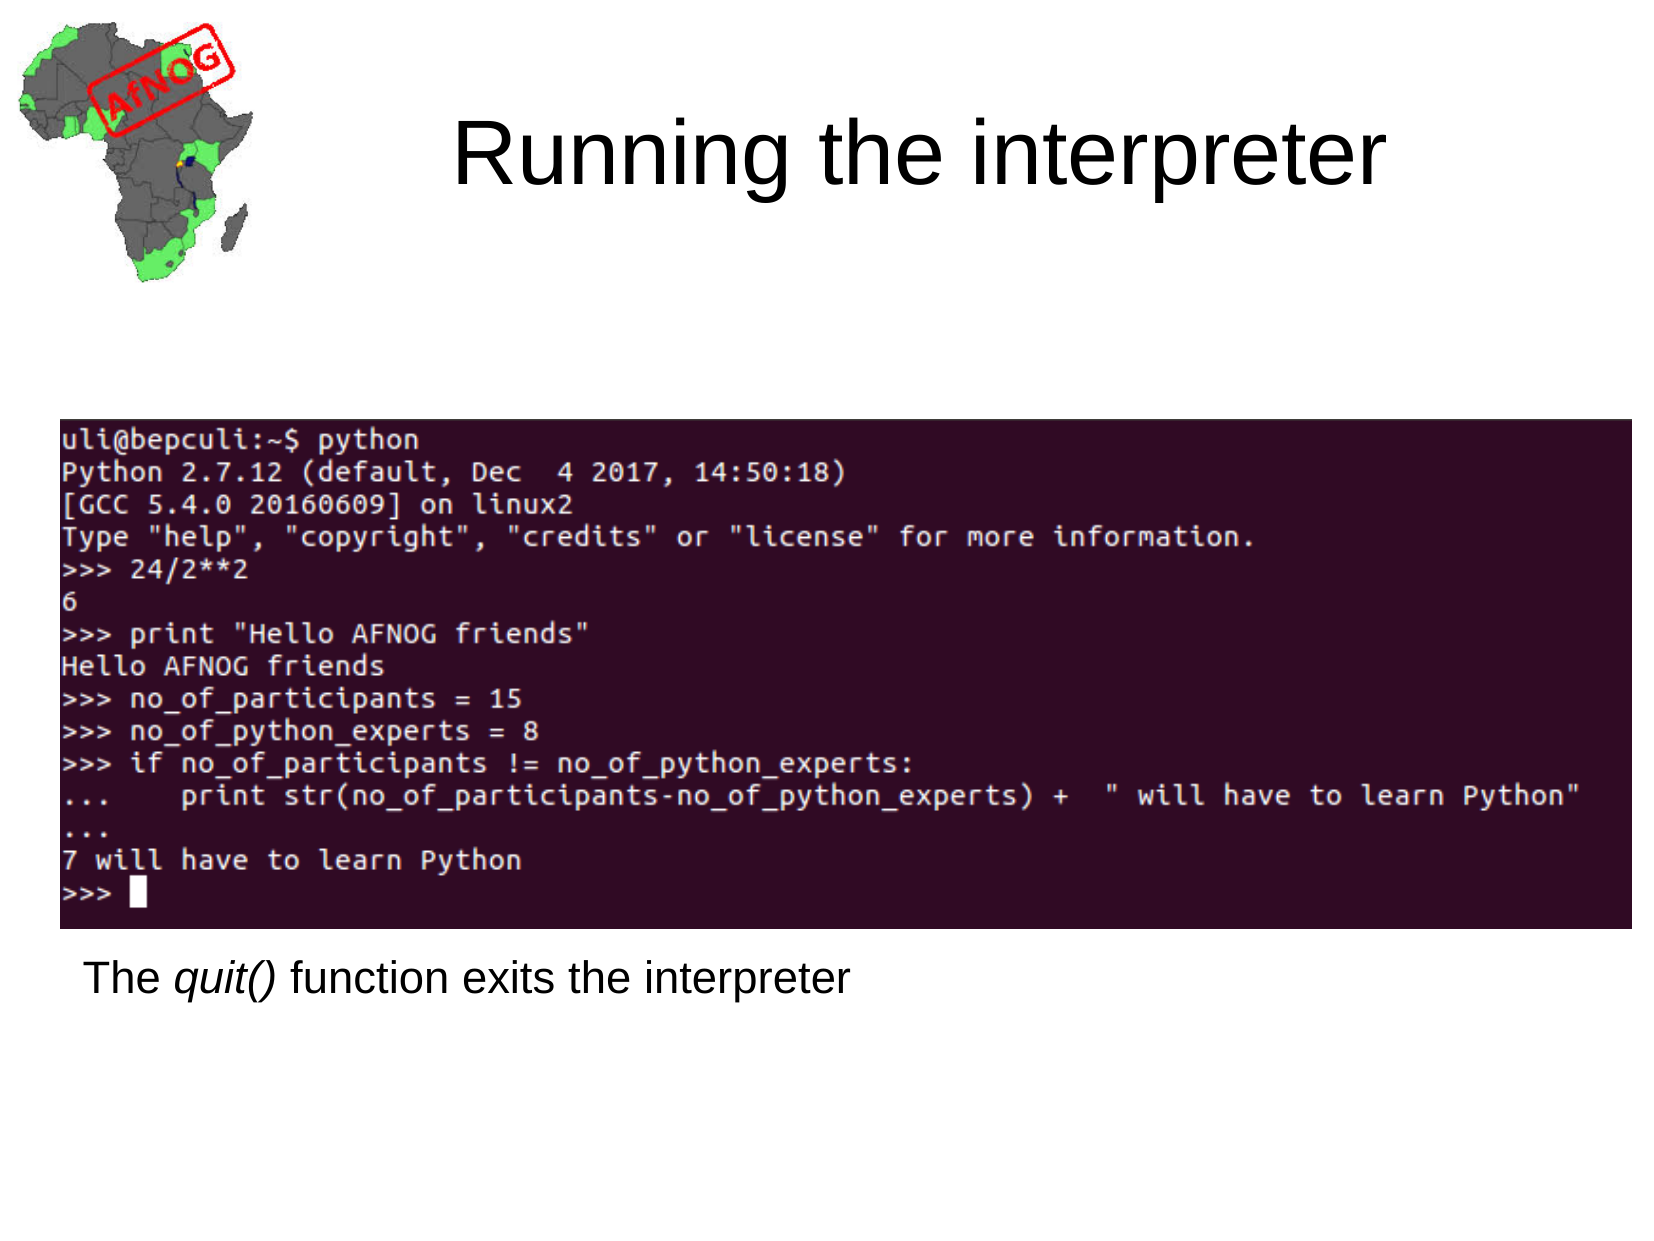

# Running the interpreter
The quit() function exits the interpreter